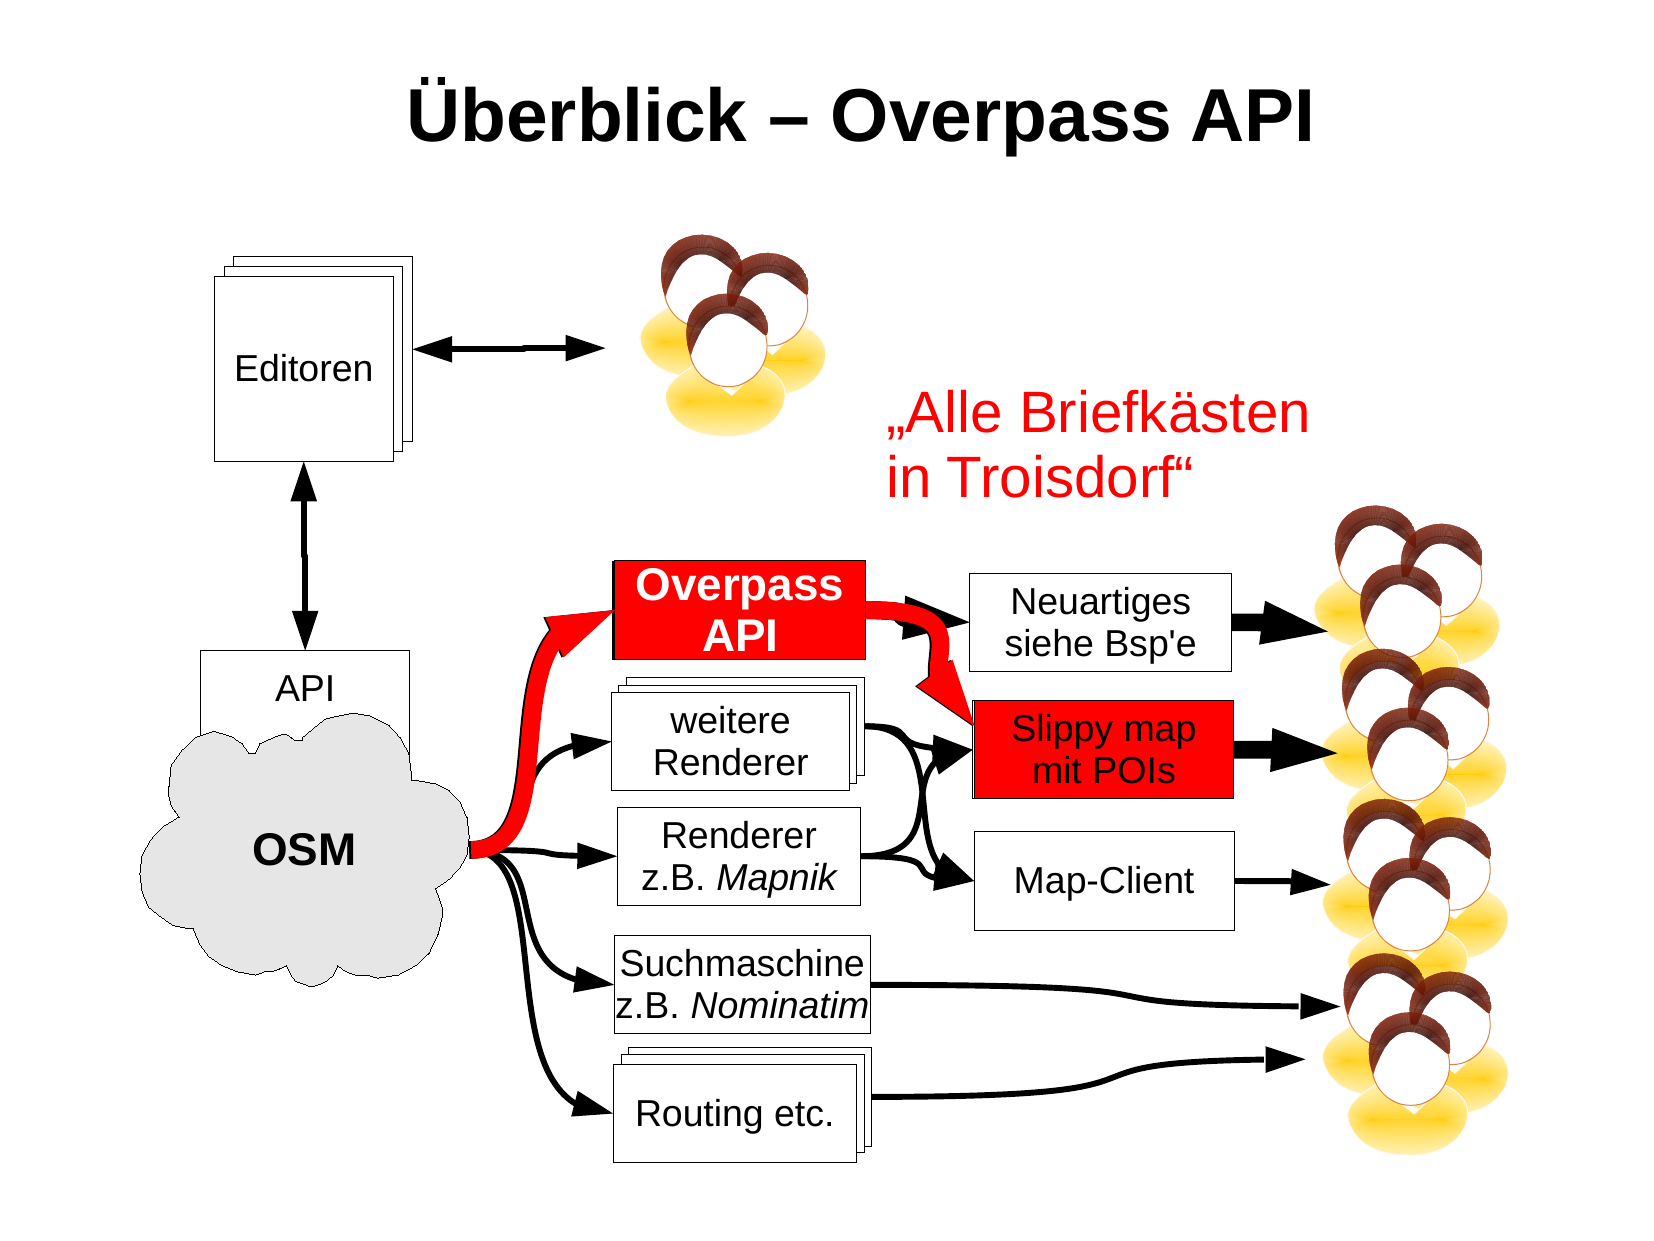

Überblick – Overpass API
Editoren
Editoren
Editoren
„Alle Briefkästen
in Troisdorf“
Overpass
API
Overpass
API
Neuartiges
siehe Bsp'e
API
weitere
Renderer
Slippy map
mit POIs
Slippy map
mit POIs
OSM
Renderer
z.B. Mapnik
Map-Client
Suchmaschine
z.B. Nominatim
Routing
Routing
Routing etc.